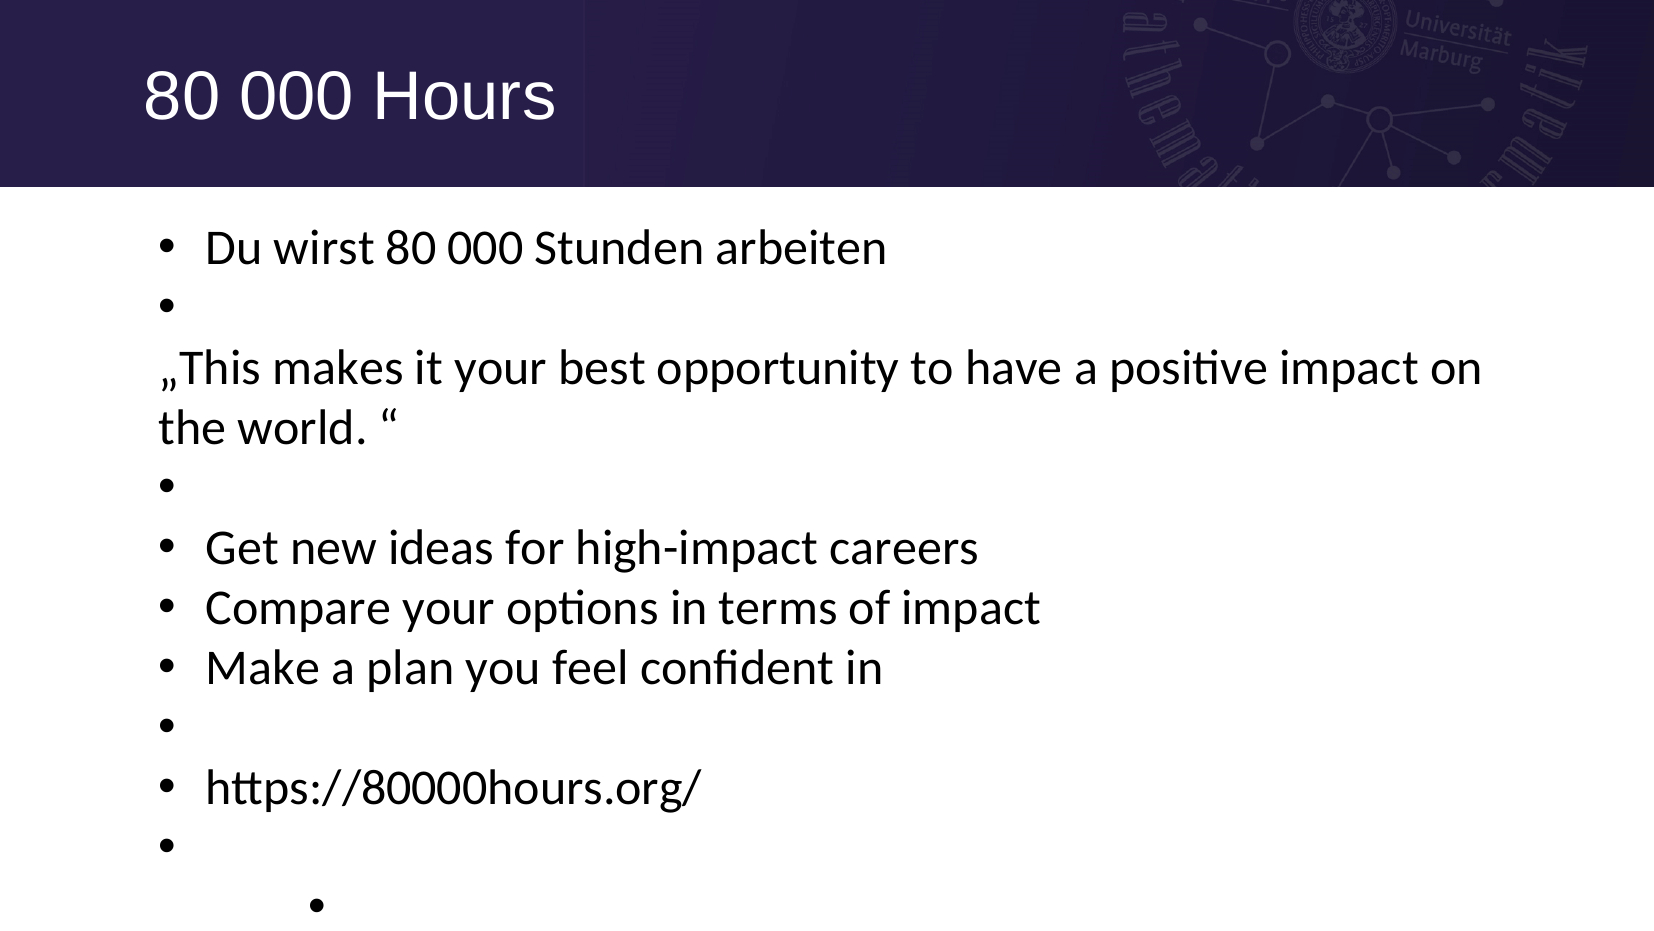

80 000 Hours
#
Du wirst 80 000 Stunden arbeiten
„This makes it your best opportunity to have a positive impact on the world. “
Get new ideas for high-impact careers
Compare your options in terms of impact
Make a plan you feel confident in
https://80000hours.org/